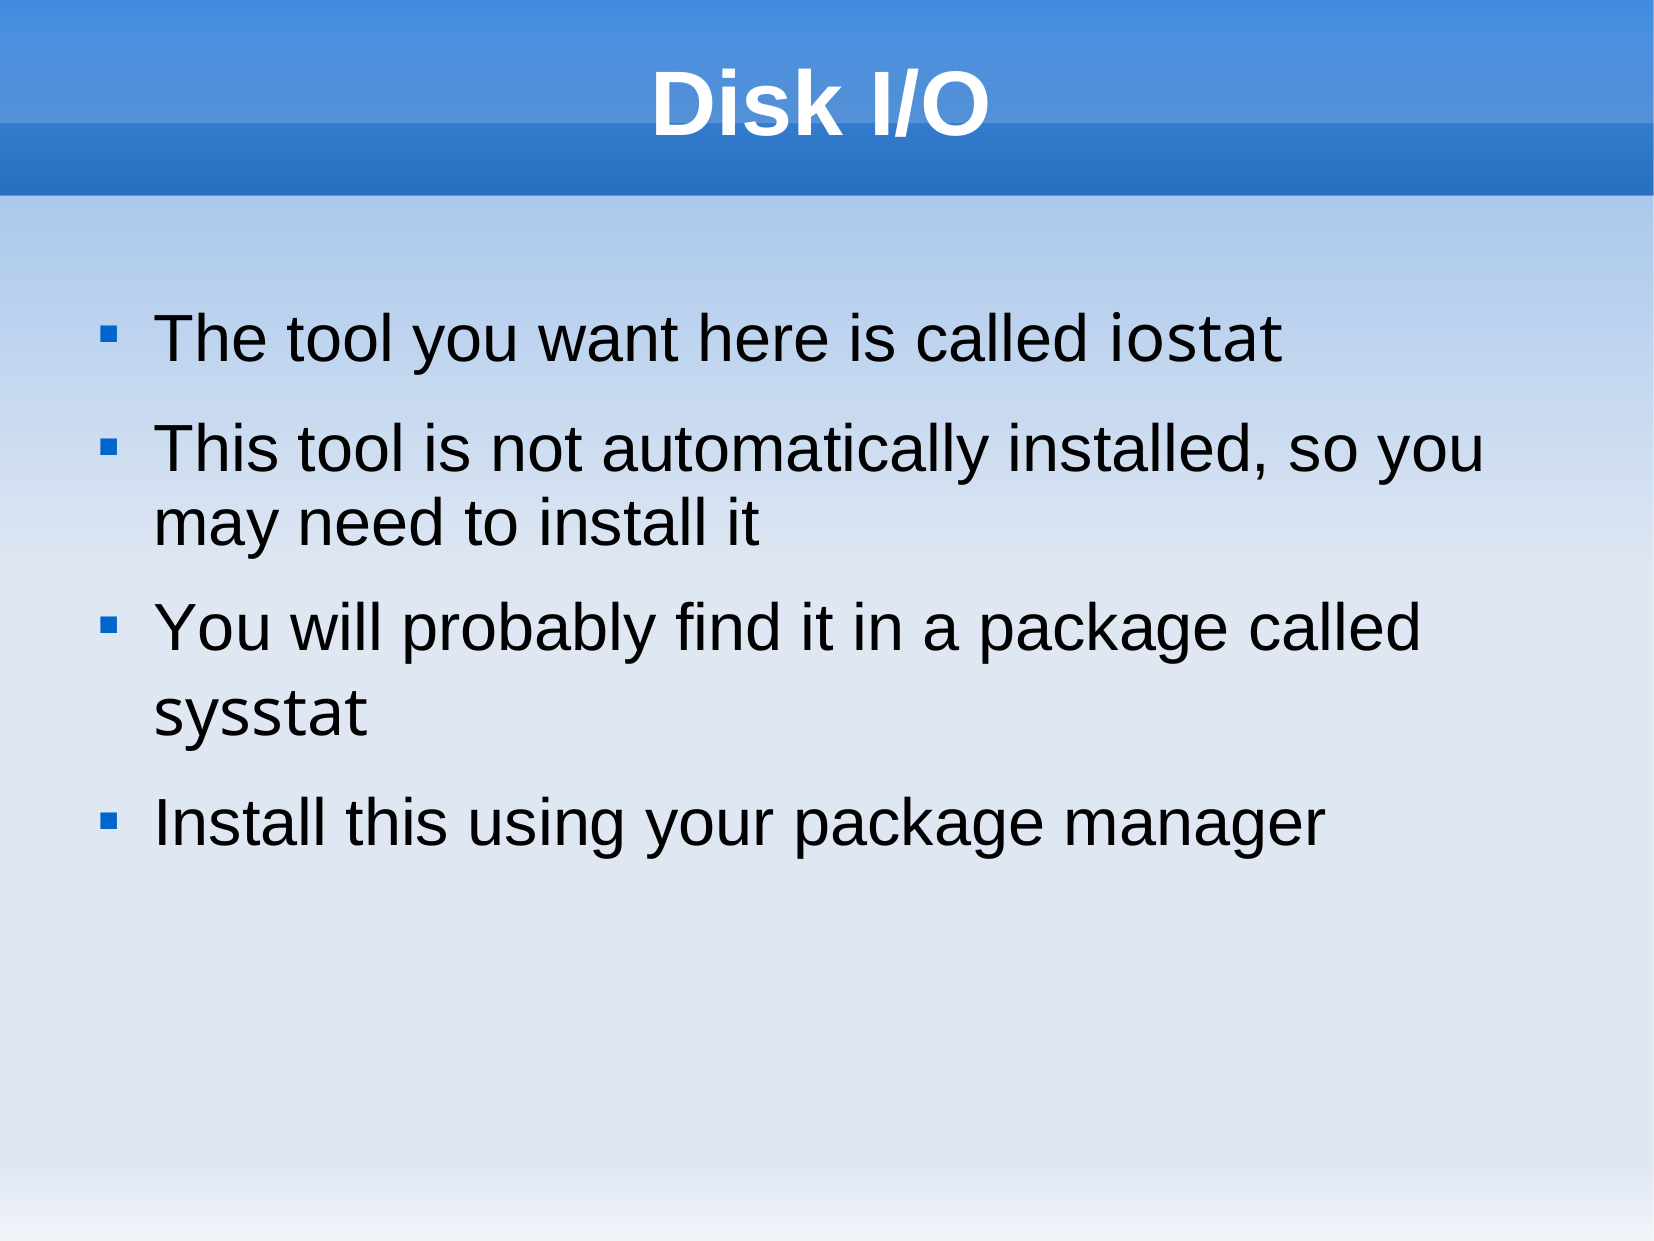

# Disk I/O
The tool you want here is called iostat
This tool is not automatically installed, so you may need to install it
You will probably find it in a package called sysstat
Install this using your package manager